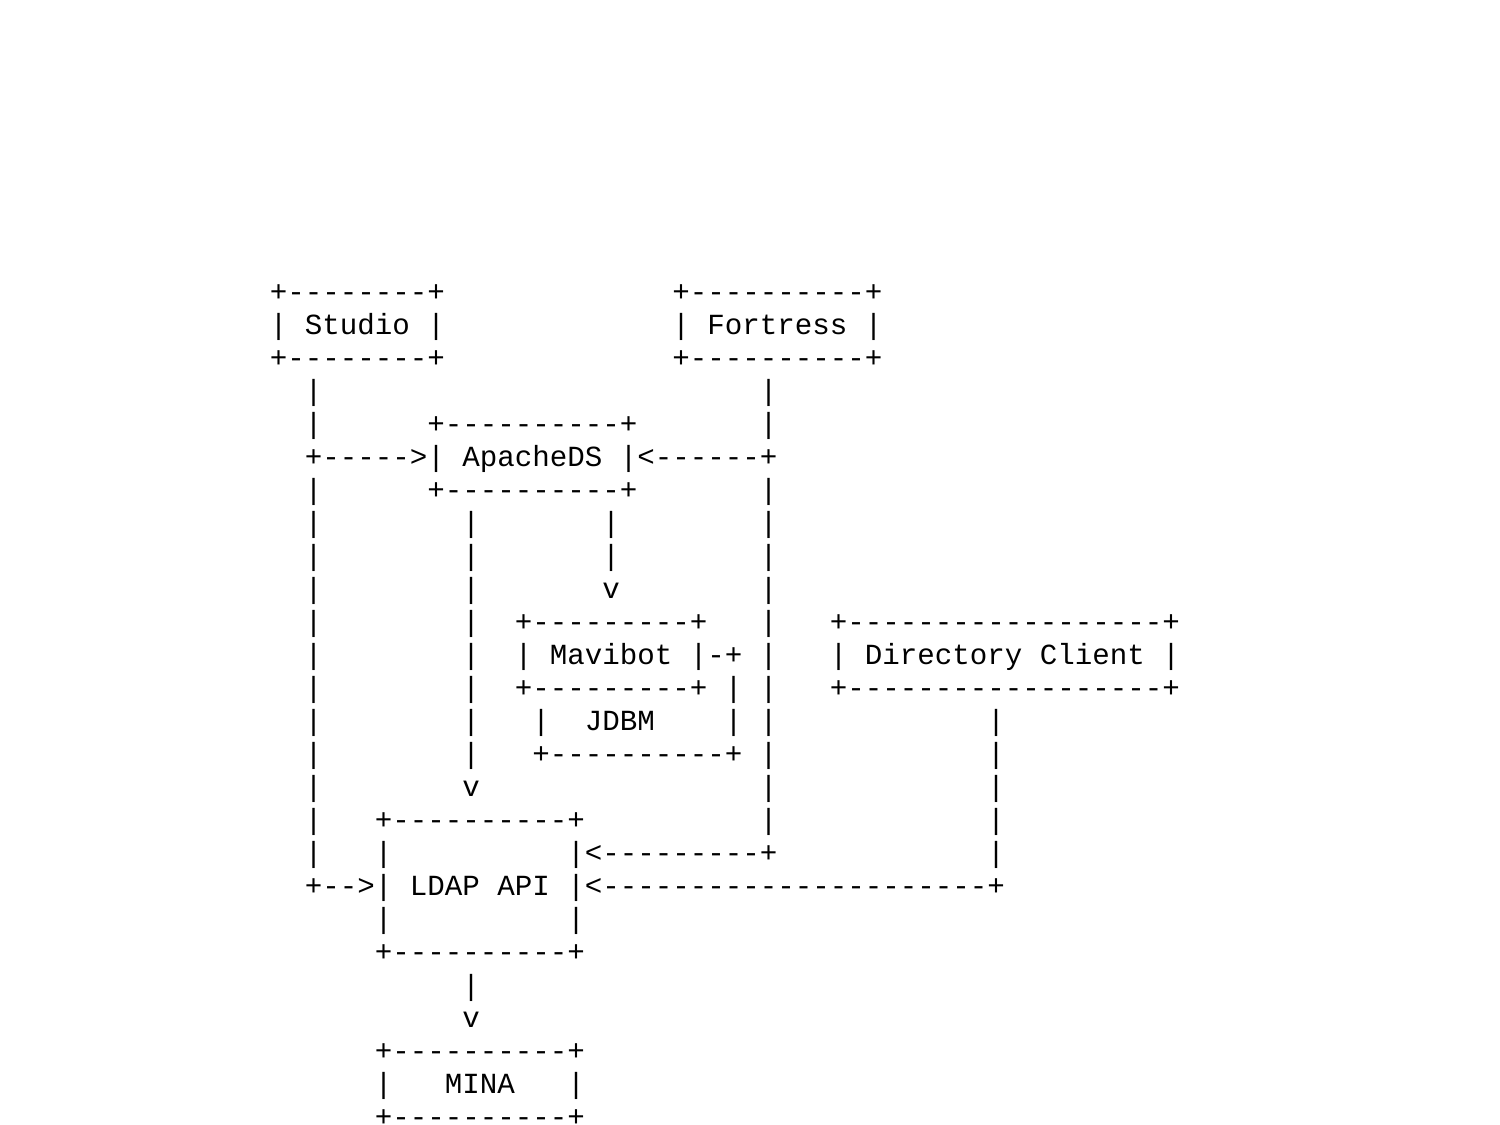

+--------+ +----------+
| Studio | | Fortress |
+--------+ +----------+
 | |
 | +----------+ |
 +----->| ApacheDS |<------+
 | +----------+ |
 | | | |
 | | | |
 | | v |
 | | +---------+ | +------------------+
 | | | Mavibot |-+ | | Directory Client |
 | | +---------+ | | +------------------+
 | | | JDBM | | |
 | | +----------+ | |
 | v | |
 | +----------+ | |
 | | |<---------+ |
 +-->| LDAP API |<----------------------+
 | |
 +----------+
 |
 v
 +----------+
 | MINA |
 +----------+